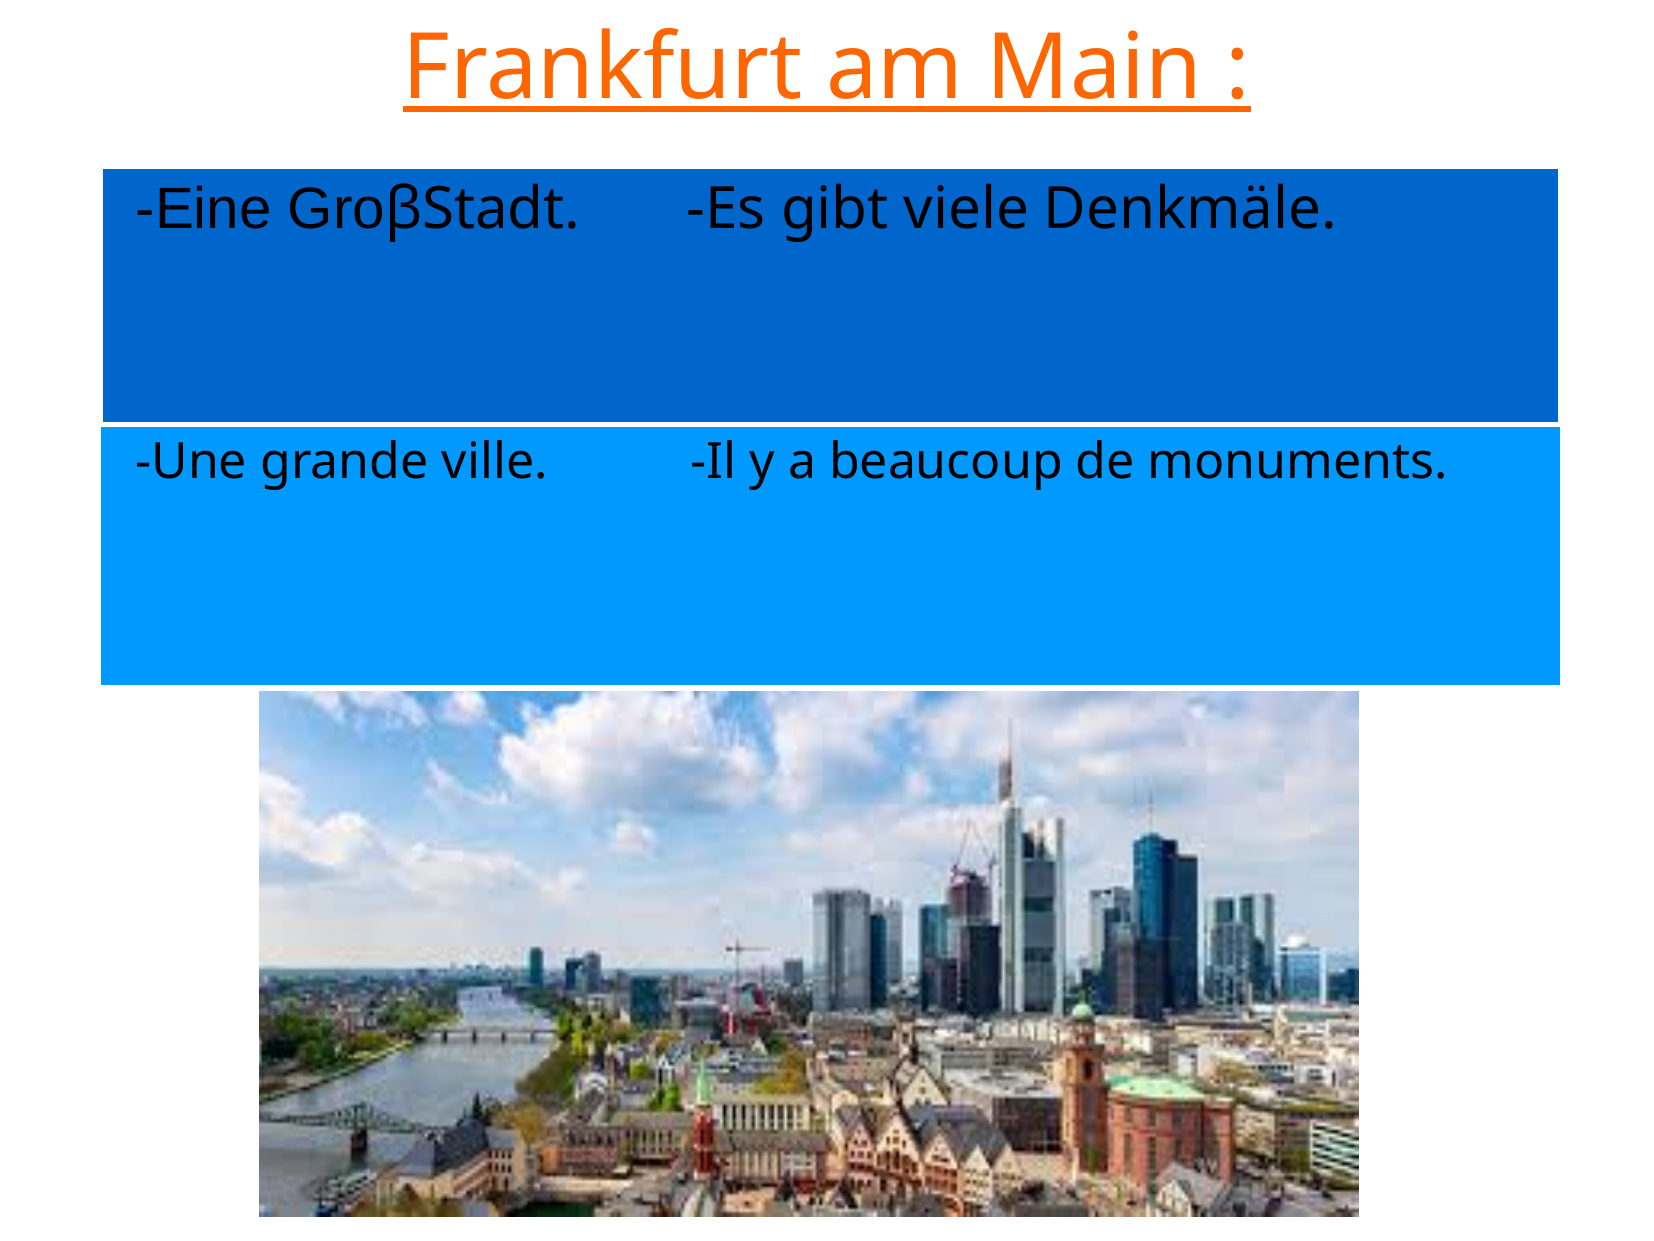

# Frankfurt am Main :
| -Eine GroβStadt. -Es gibt viele Denkmäle. |
| --- |
| -Une grande ville. -Il y a beaucoup de monuments. |